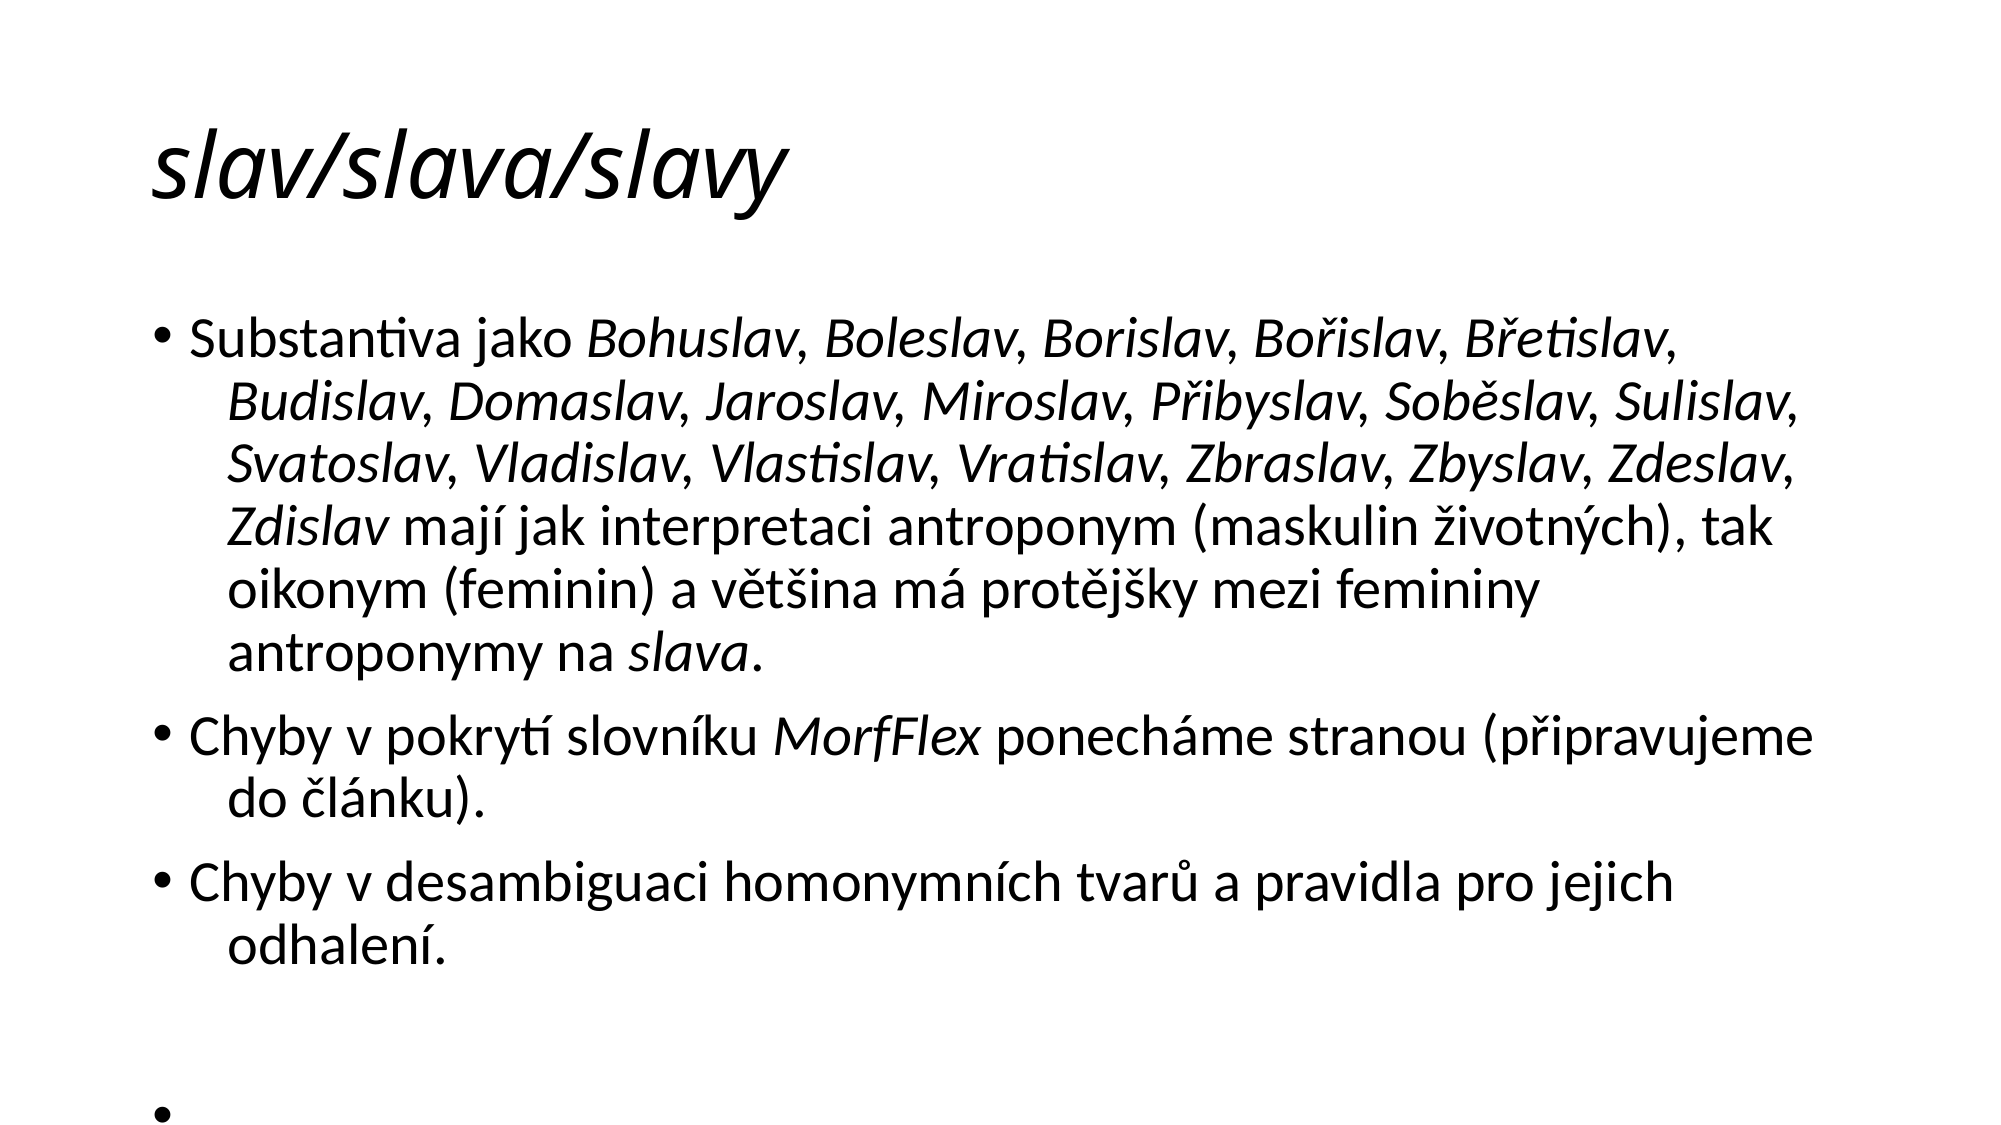

# slav/slava/slavy
Substantiva jako Bohuslav, Boleslav, Borislav, Bořislav, Břetislav, Budislav, Domaslav, Jaroslav, Miroslav, Přibyslav, Soběslav, Sulislav, Svatoslav, Vladislav, Vlastislav, Vratislav, Zbraslav, Zbyslav, Zdeslav, Zdislav mají jak interpretaci antroponym (maskulin životných), tak oikonym (feminin) a většina má protějšky mezi femininy antroponymy na slava.
Chyby v pokrytí slovníku MorfFlex ponecháme stranou (připravujeme do článku).
Chyby v desambiguaci homonymních tvarů a pravidla pro jejich odhalení.